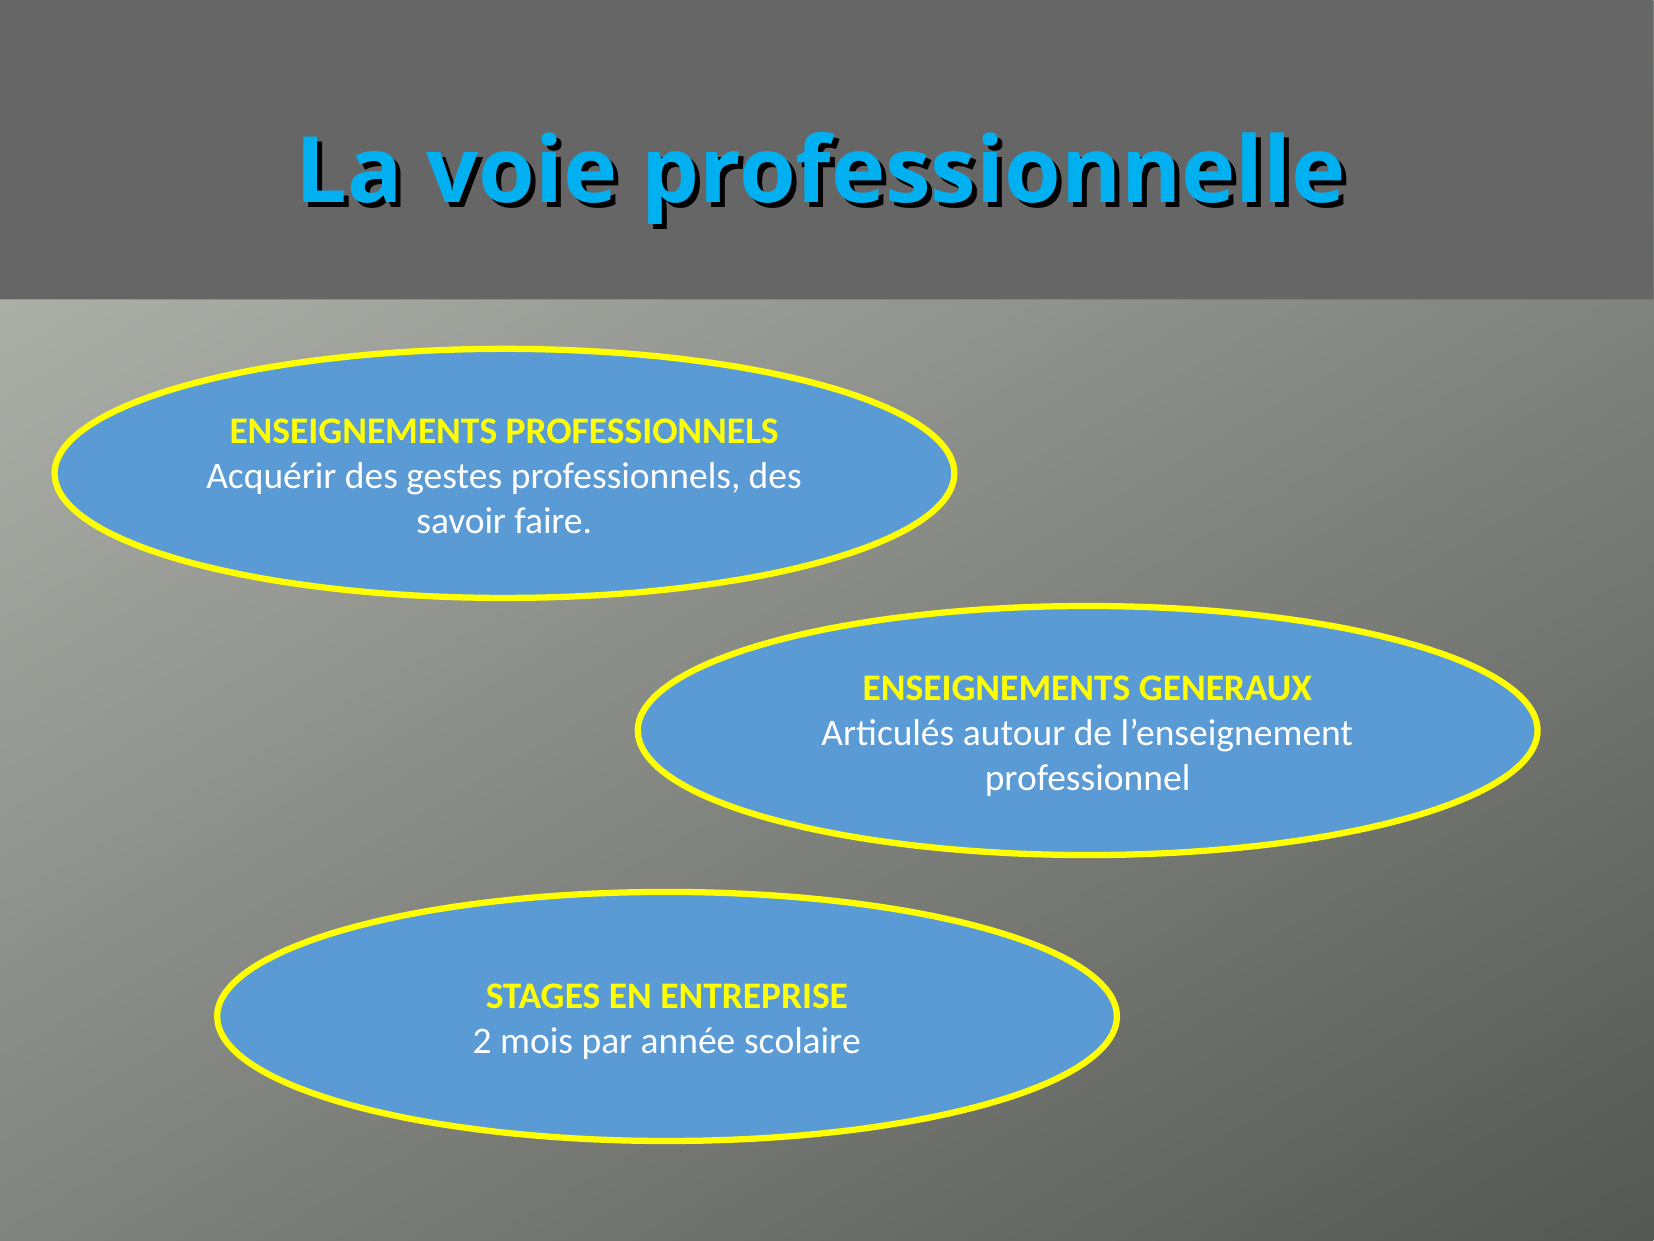

La voie professionnelle
ENSEIGNEMENTS PROFESSIONNELS
Acquérir des gestes professionnels, des savoir faire.
ENSEIGNEMENTS GENERAUX
Articulés autour de l’enseignement professionnel
STAGES EN ENTREPRISE
2 mois par année scolaire